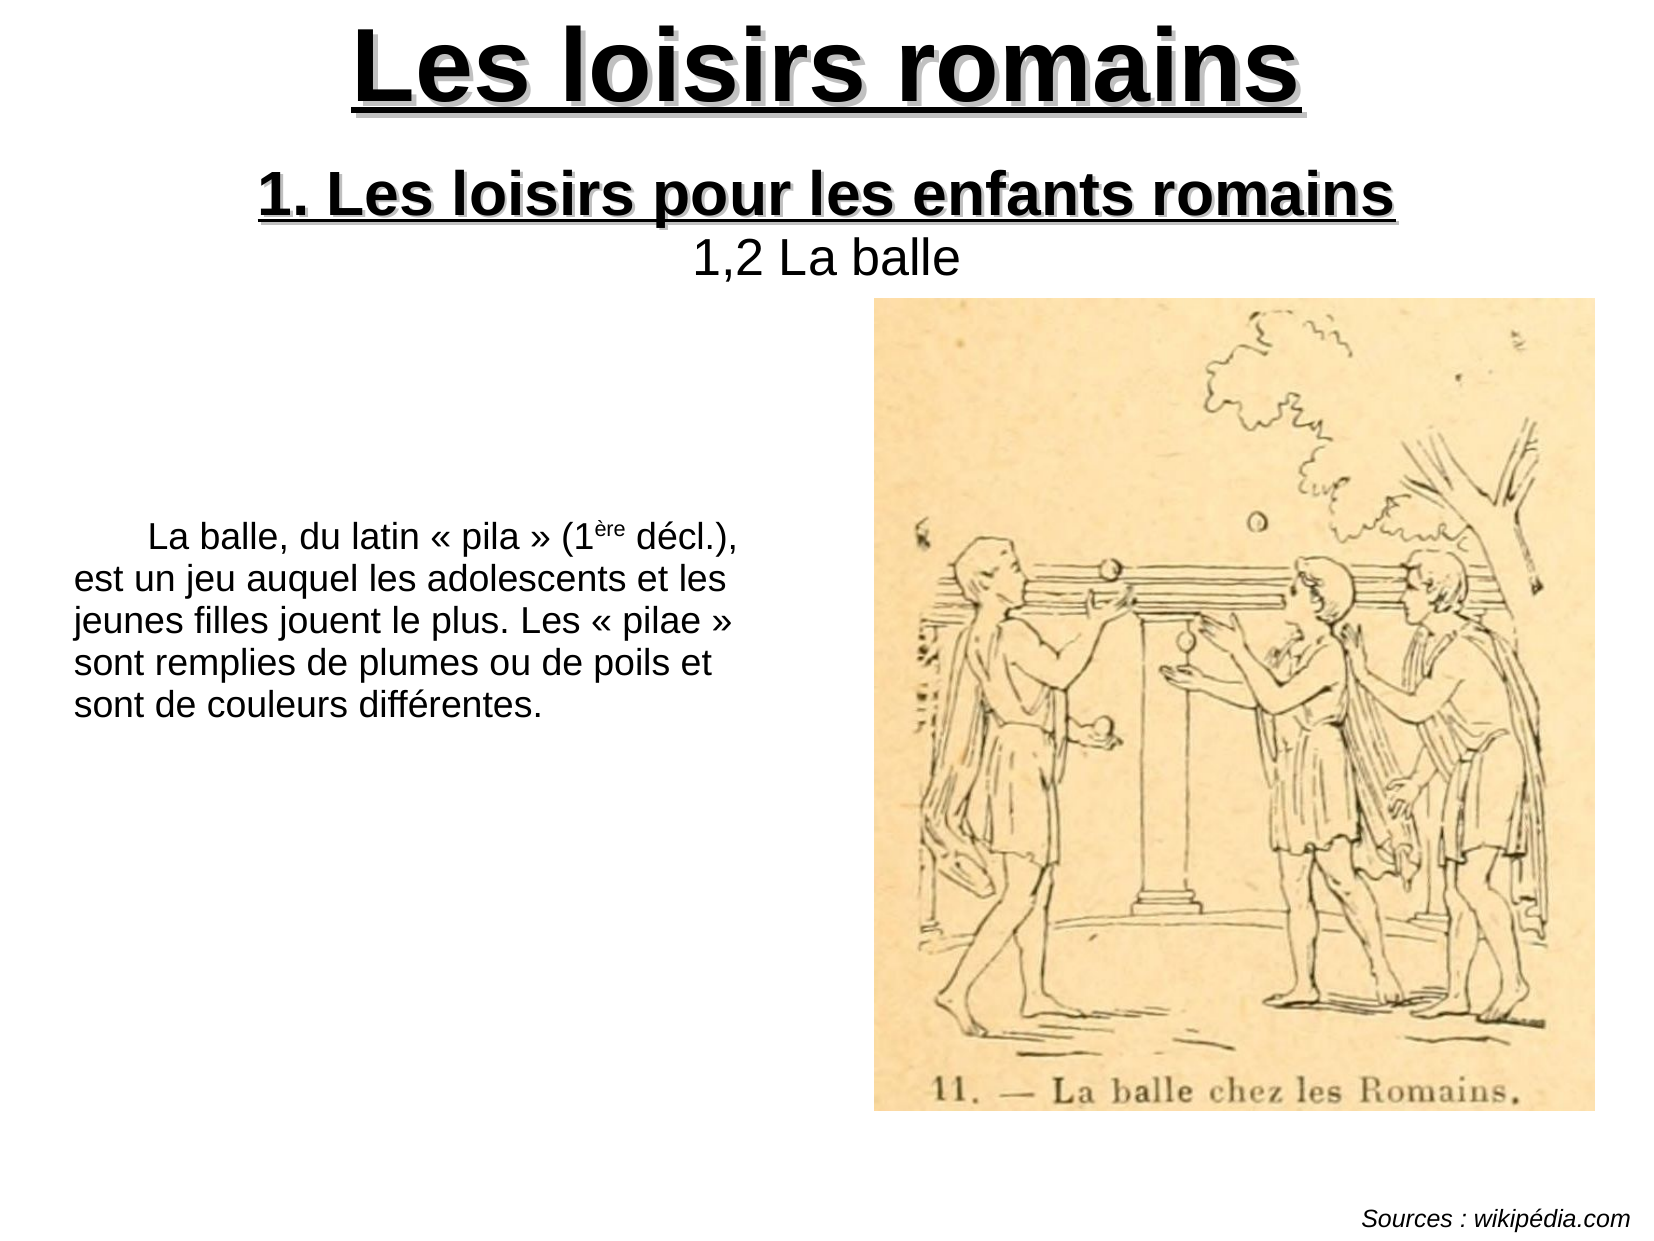

Les loisirs romains
1. Les loisirs pour les enfants romains
1,2 La balle
	La balle, du latin « pila » (1ère décl.), est un jeu auquel les adolescents et les jeunes filles jouent le plus. Les « pilae » sont remplies de plumes ou de poils et sont de couleurs différentes.
Sources : wikipédia.com